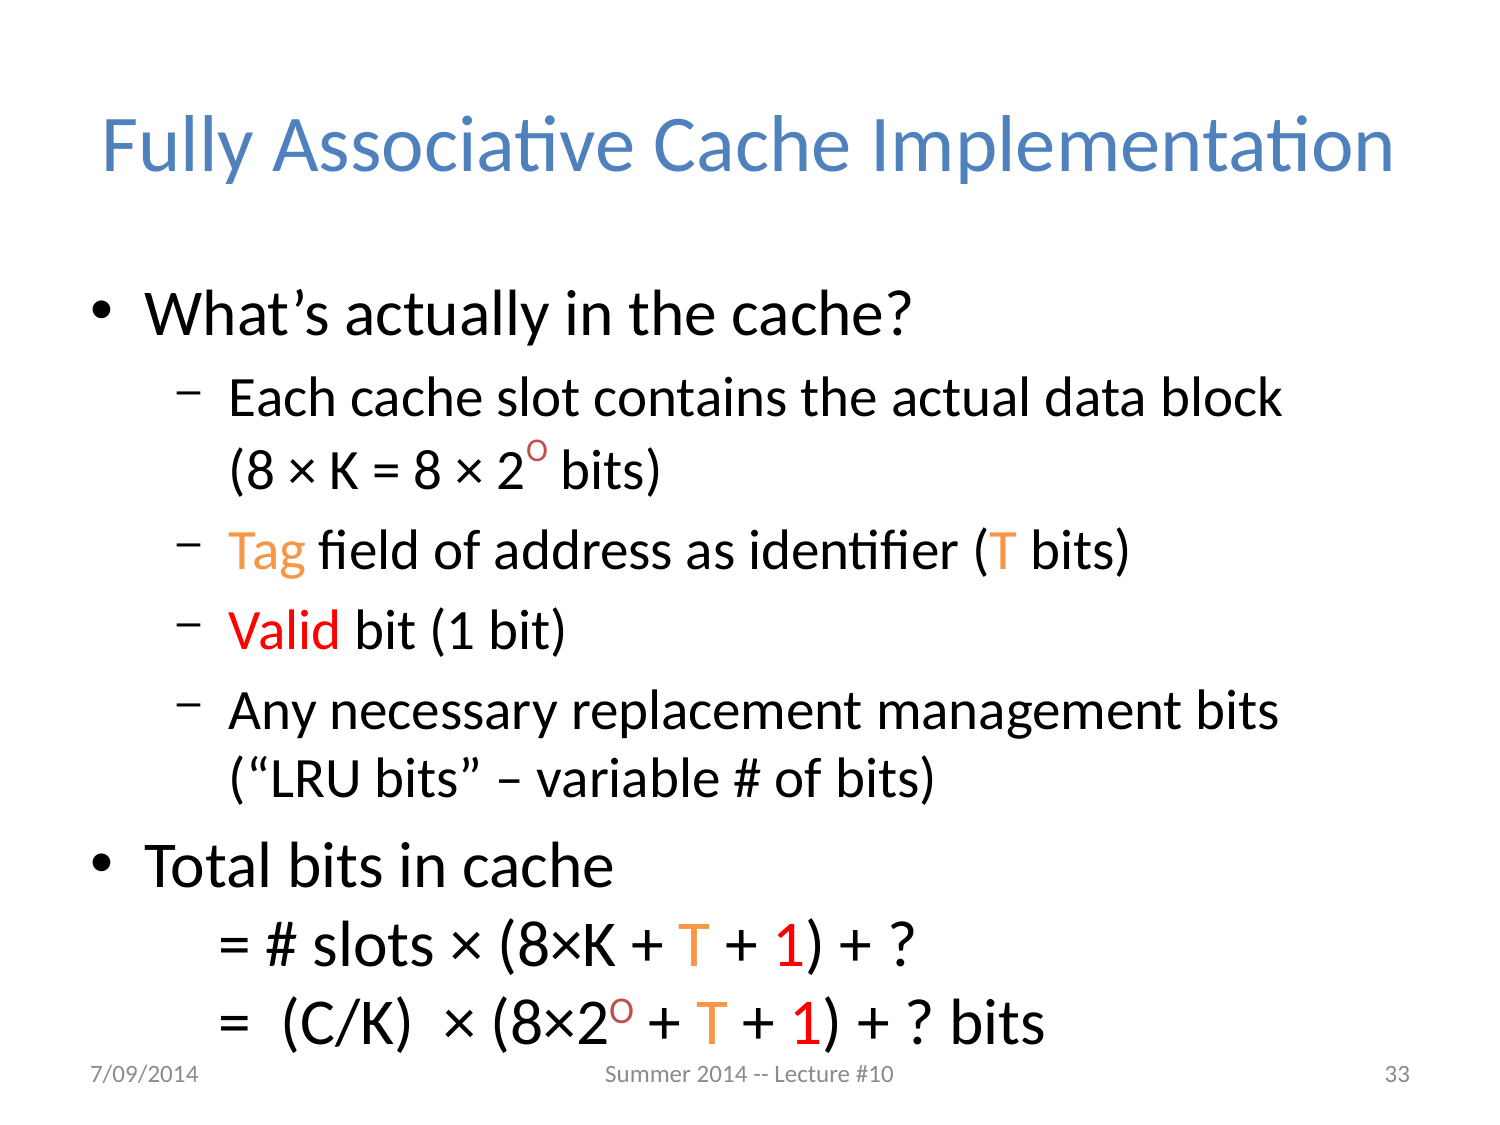

# Fully Associative Cache Implementation
What’s actually in the cache?
Each cache slot contains the actual data block
(8 × K = 8 × 2O bits)
Tag field of address as identifier (T bits)
Valid bit (1 bit)
Any necessary replacement management bits (“LRU bits” – variable # of bits)
Total bits in cache
			= # slots × (8×K + T + 1) + ?
			= (C/K) × (8×2O + T + 1) + ? bits
7/09/2014
Summer 2014 -- Lecture #10